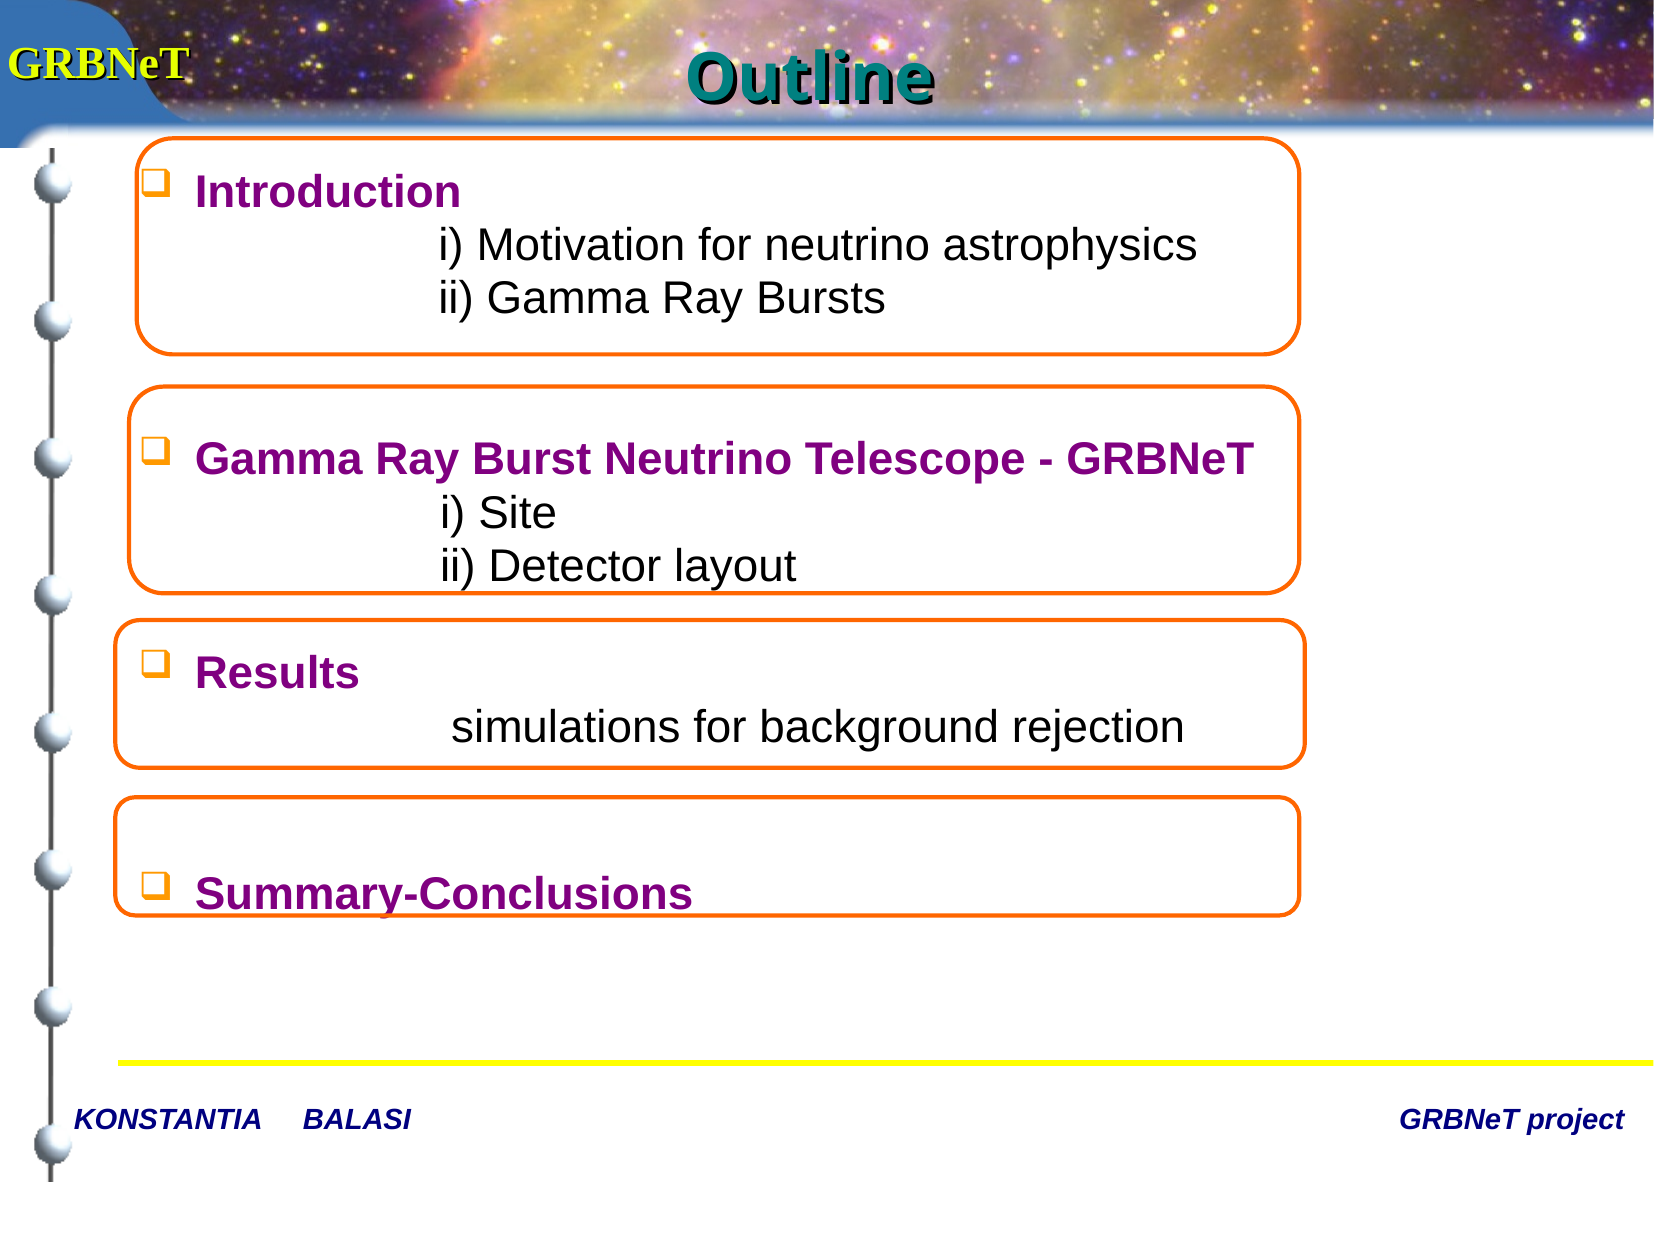

Outline
# GRBNeT
Introduction
			i) Motivation for neutrino astrophysics
 		 	ii) Gamma Ray Bursts
Gamma Ray Burst Neutrino Telescope - GRBNeT
 i) Site
 ii) Detector layout
Results
			 simulations for background rejection
Summary-Conclusions
KONSTANTIA BALASI 	 		 GRBNeT project